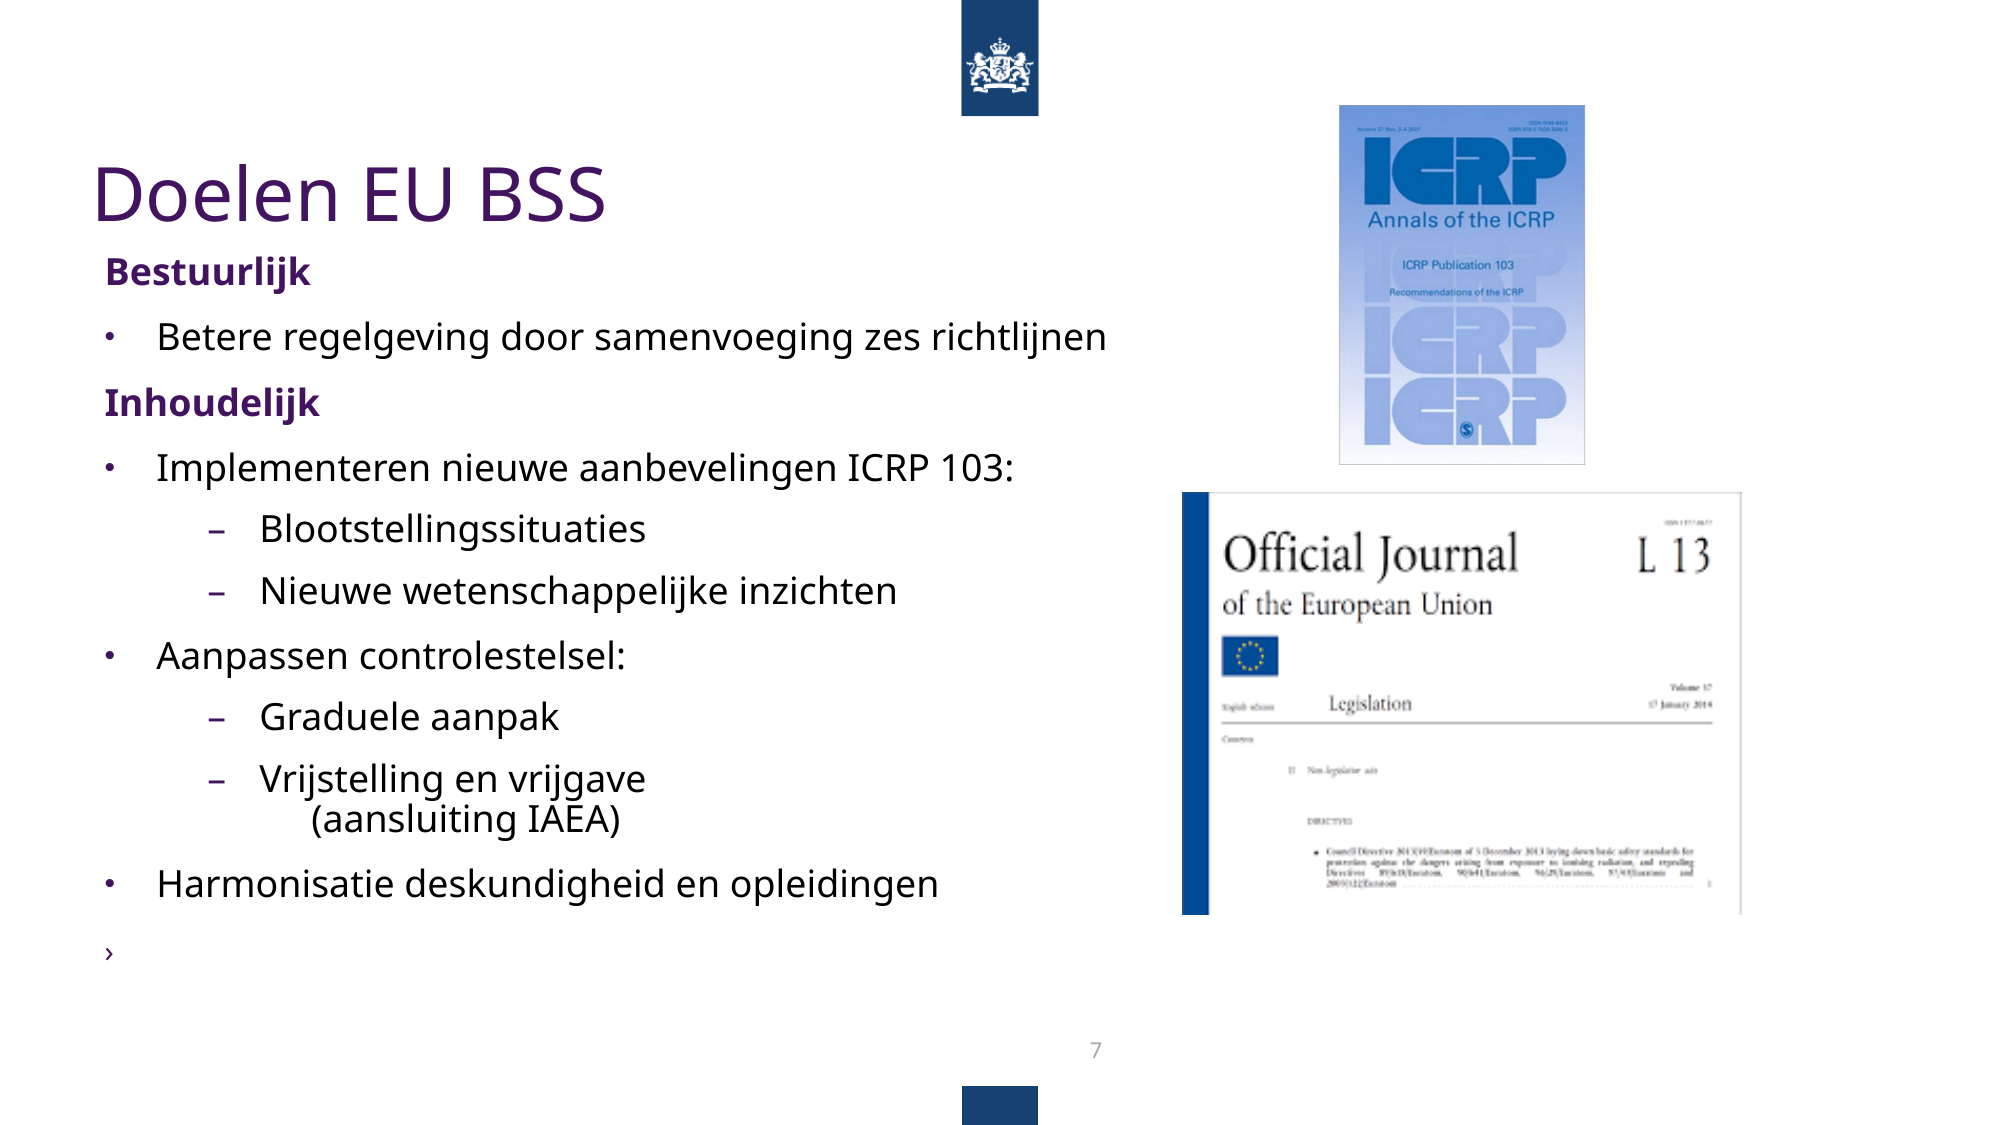

Doelen EU BSS
# Bestuurlijk
Betere regelgeving door samenvoeging zes richtlijnen
Inhoudelijk
Implementeren nieuwe aanbevelingen ICRP 103:
Blootstellingssituaties
Nieuwe wetenschappelijke inzichten
Aanpassen controlestelsel:
Graduele aanpak
Vrijstelling en vrijgave
(aansluiting IAEA)
Harmonisatie deskundigheid en opleidingen